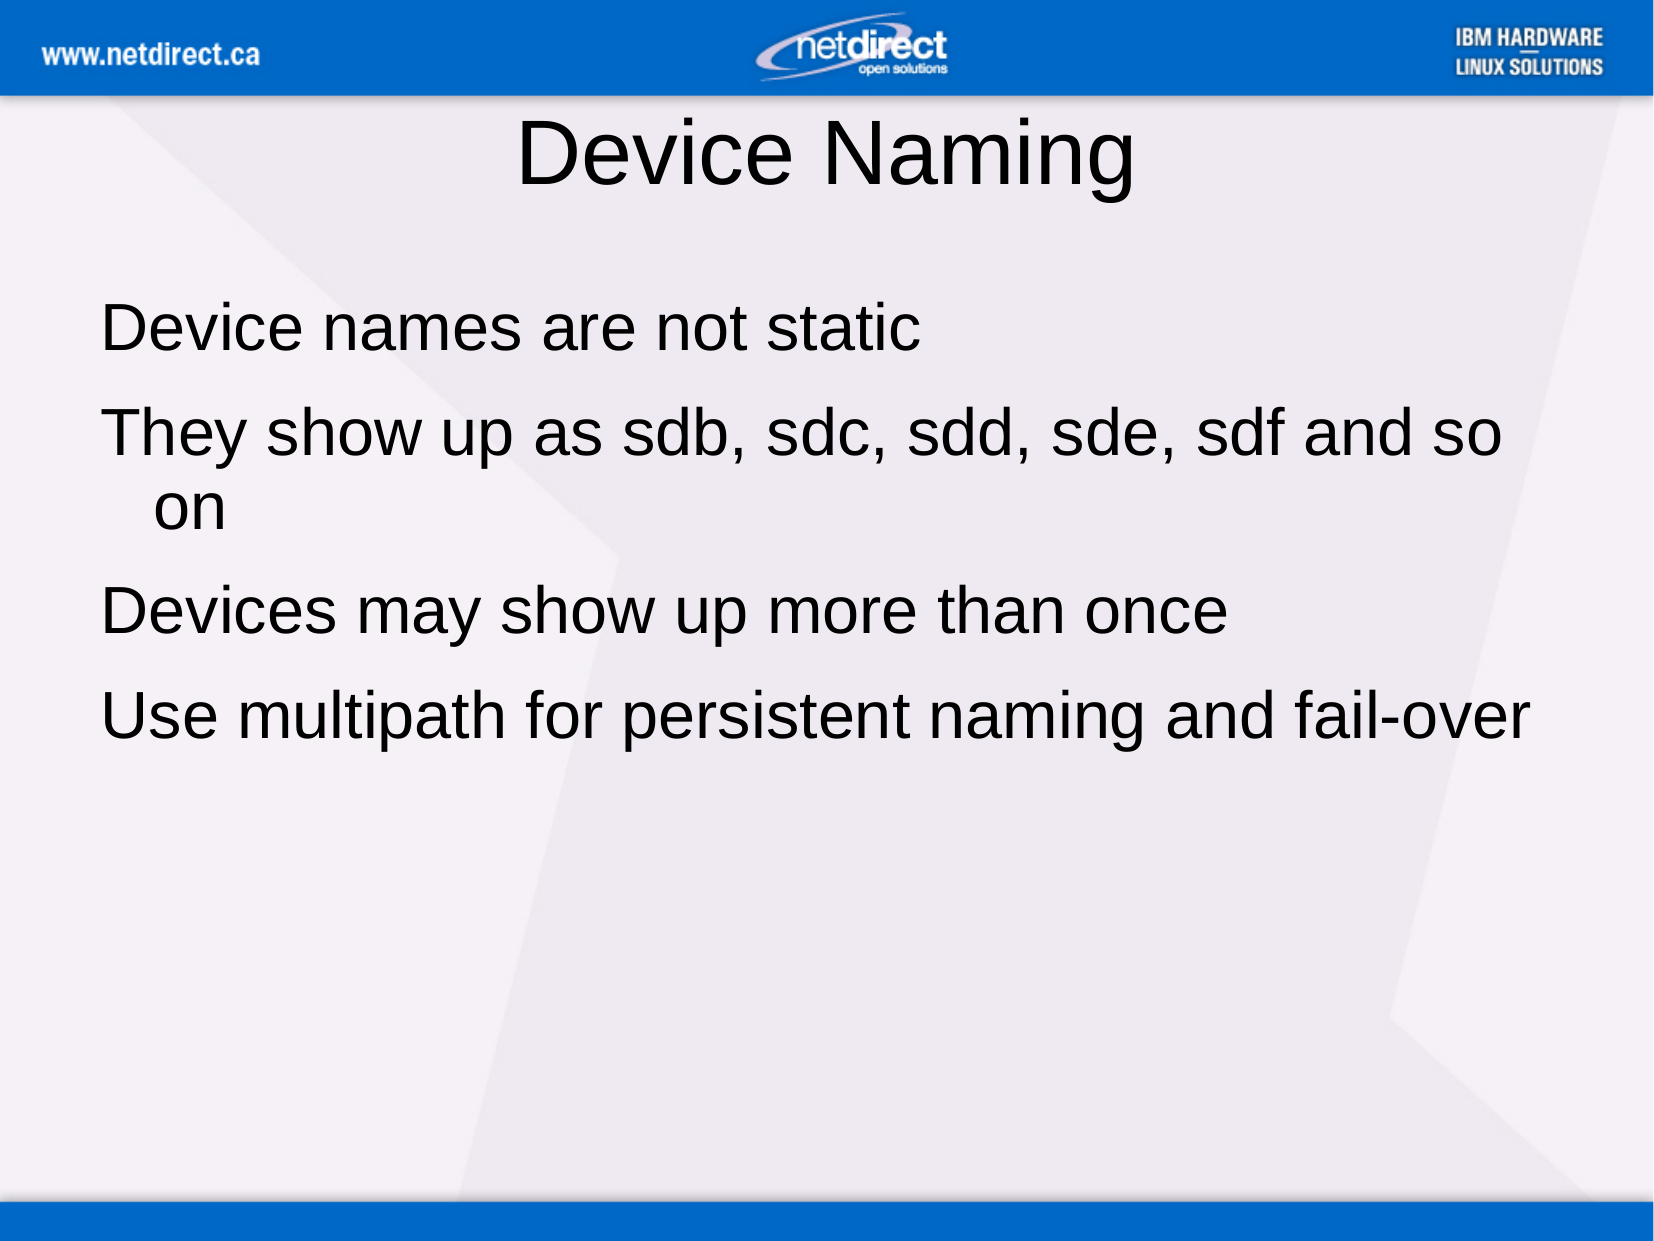

# Device Naming
Device names are not static
They show up as sdb, sdc, sdd, sde, sdf and so on
Devices may show up more than once
Use multipath for persistent naming and fail-over